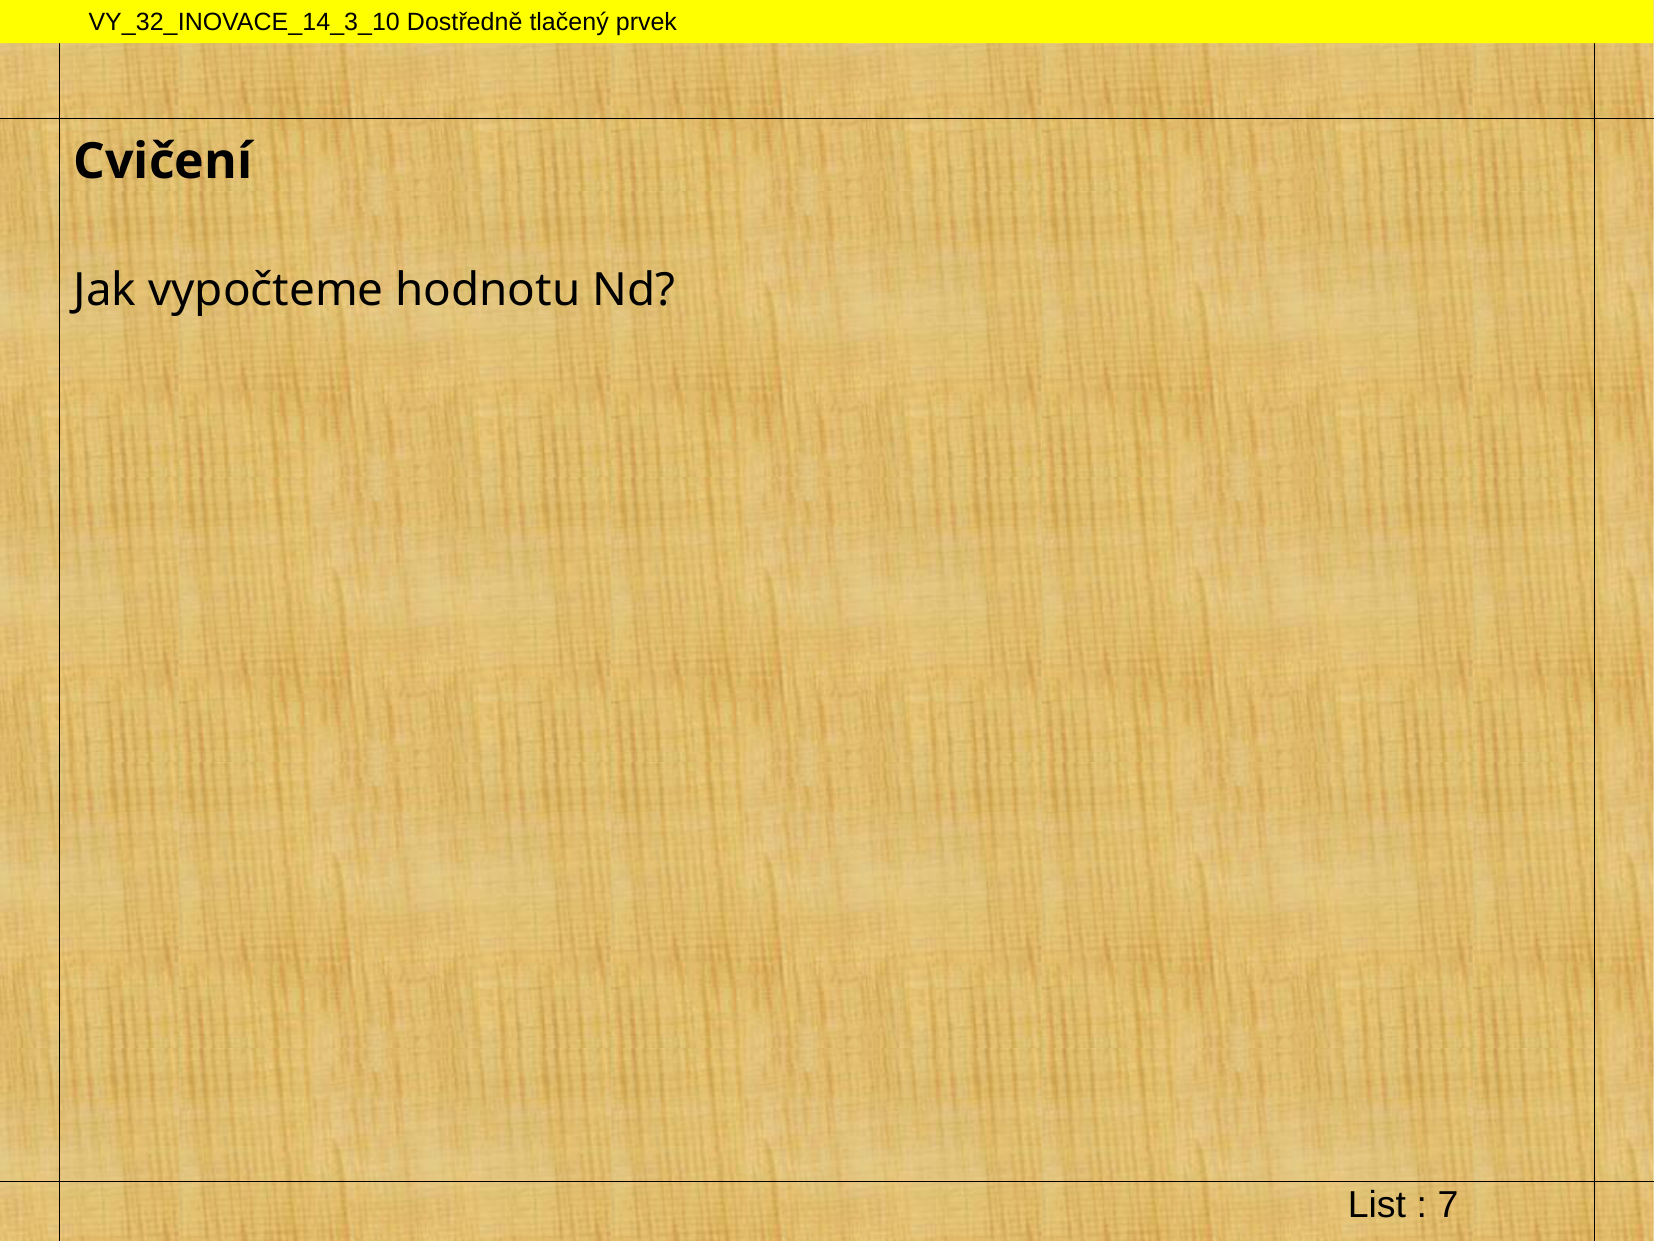

VY_32_INOVACE_14_3_10 Dostředně tlačený prvek
Cvičení
Jak vypočteme hodnotu Nd?
List :